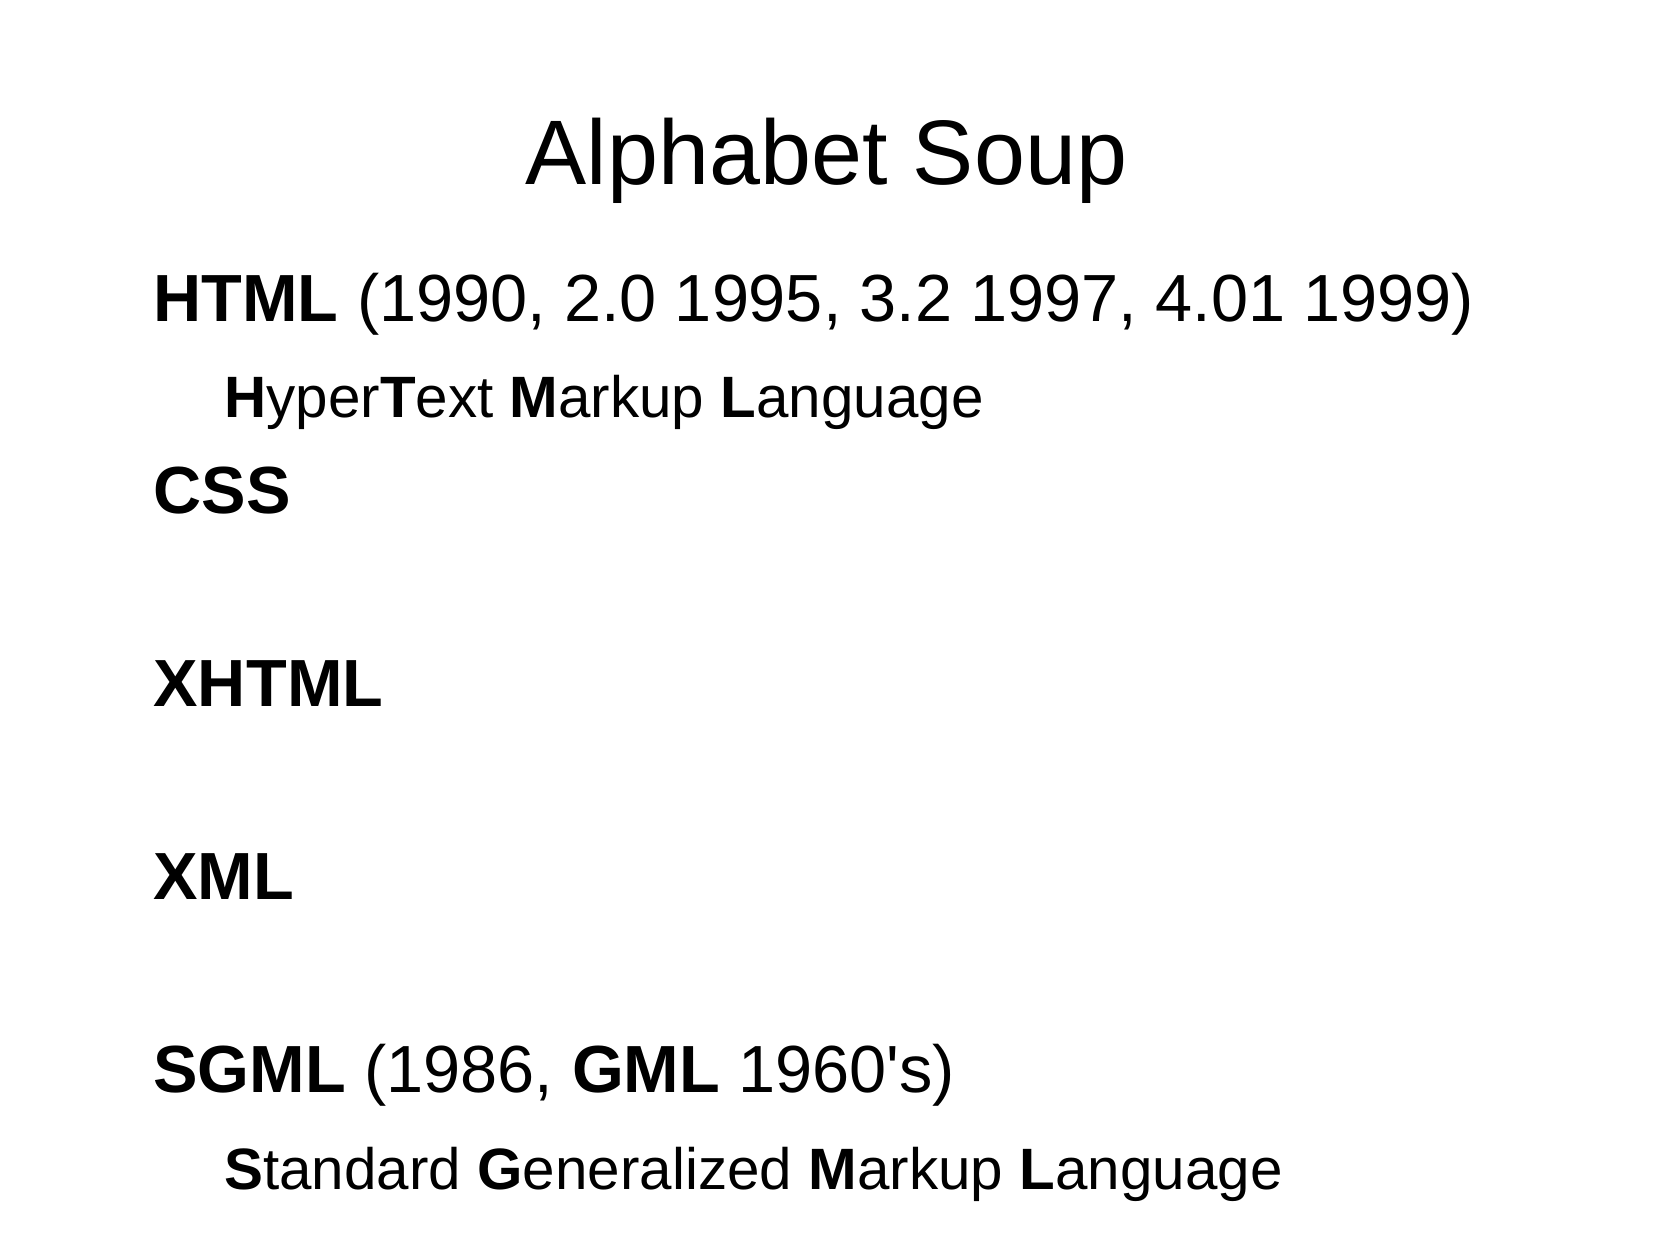

# Alphabet Soup
HTML (1990, 2.0 1995, 3.2 1997, 4.01 1999)
HyperText Markup Language
CSS
XHTML
XML
SGML (1986, GML 1960's)
Standard Generalized Markup Language